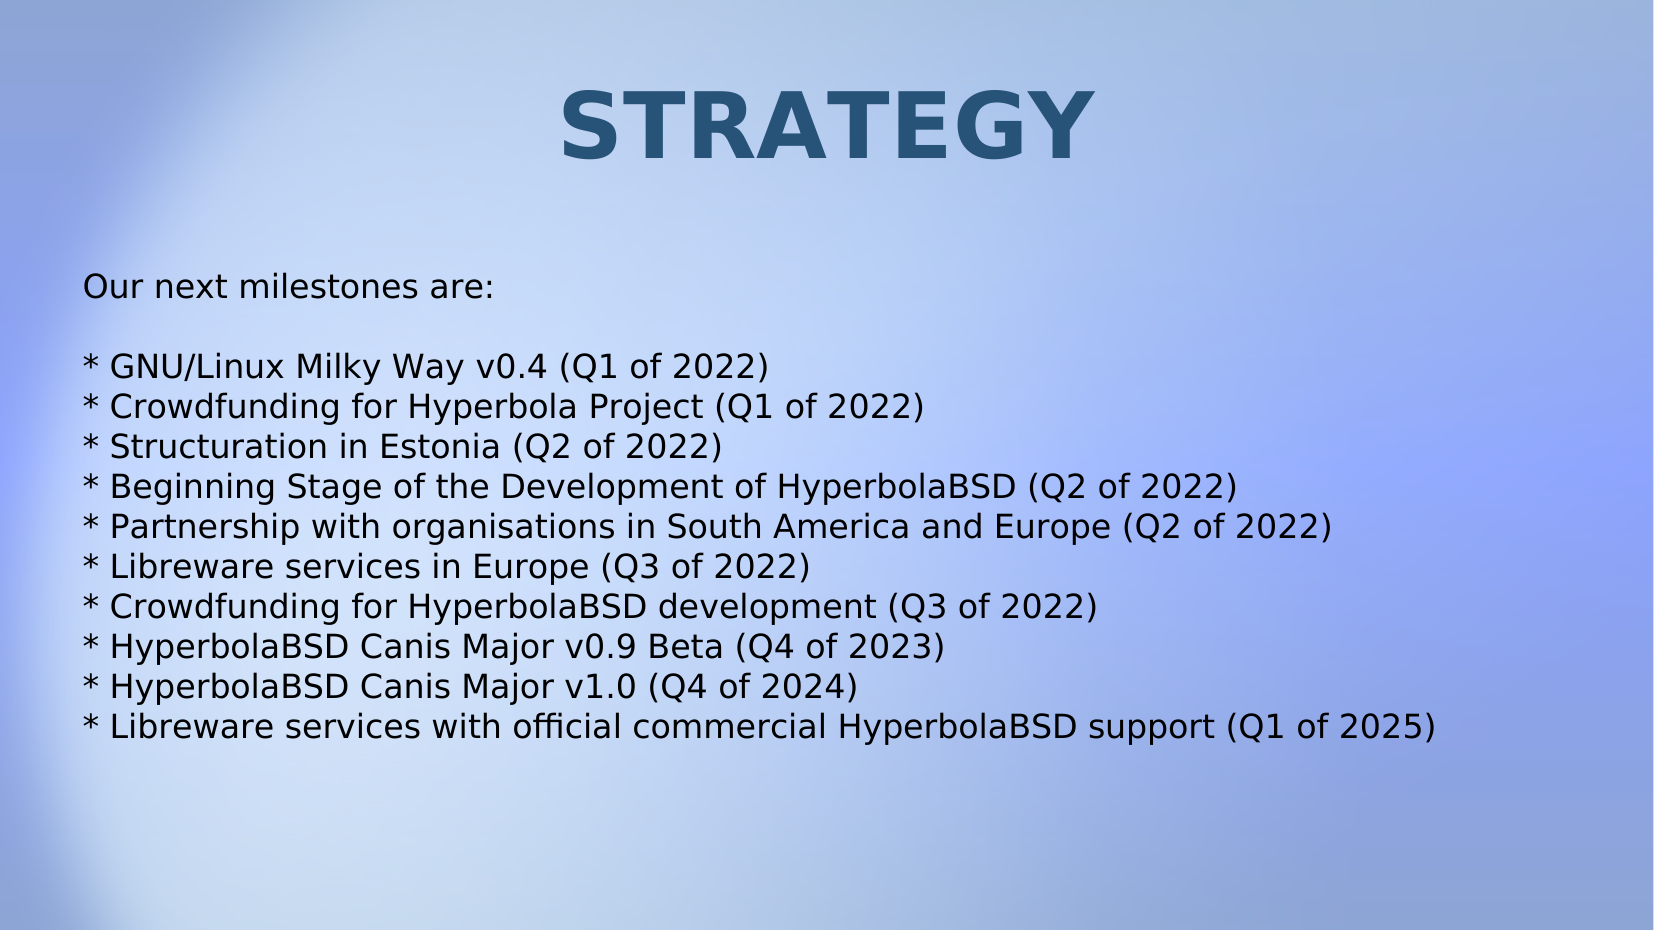

STRATEGY
Our next milestones are:
* GNU/Linux Milky Way v0.4 (Q1 of 2022)
* Crowdfunding for Hyperbola Project (Q1 of 2022)
* Structuration in Estonia (Q2 of 2022)
* Beginning Stage of the Development of HyperbolaBSD (Q2 of 2022)
* Partnership with organisations in South America and Europe (Q2 of 2022)
* Libreware services in Europe (Q3 of 2022)
* Crowdfunding for HyperbolaBSD development (Q3 of 2022)
* HyperbolaBSD Canis Major v0.9 Beta (Q4 of 2023)
* HyperbolaBSD Canis Major v1.0 (Q4 of 2024)
* Libreware services with official commercial HyperbolaBSD support (Q1 of 2025)